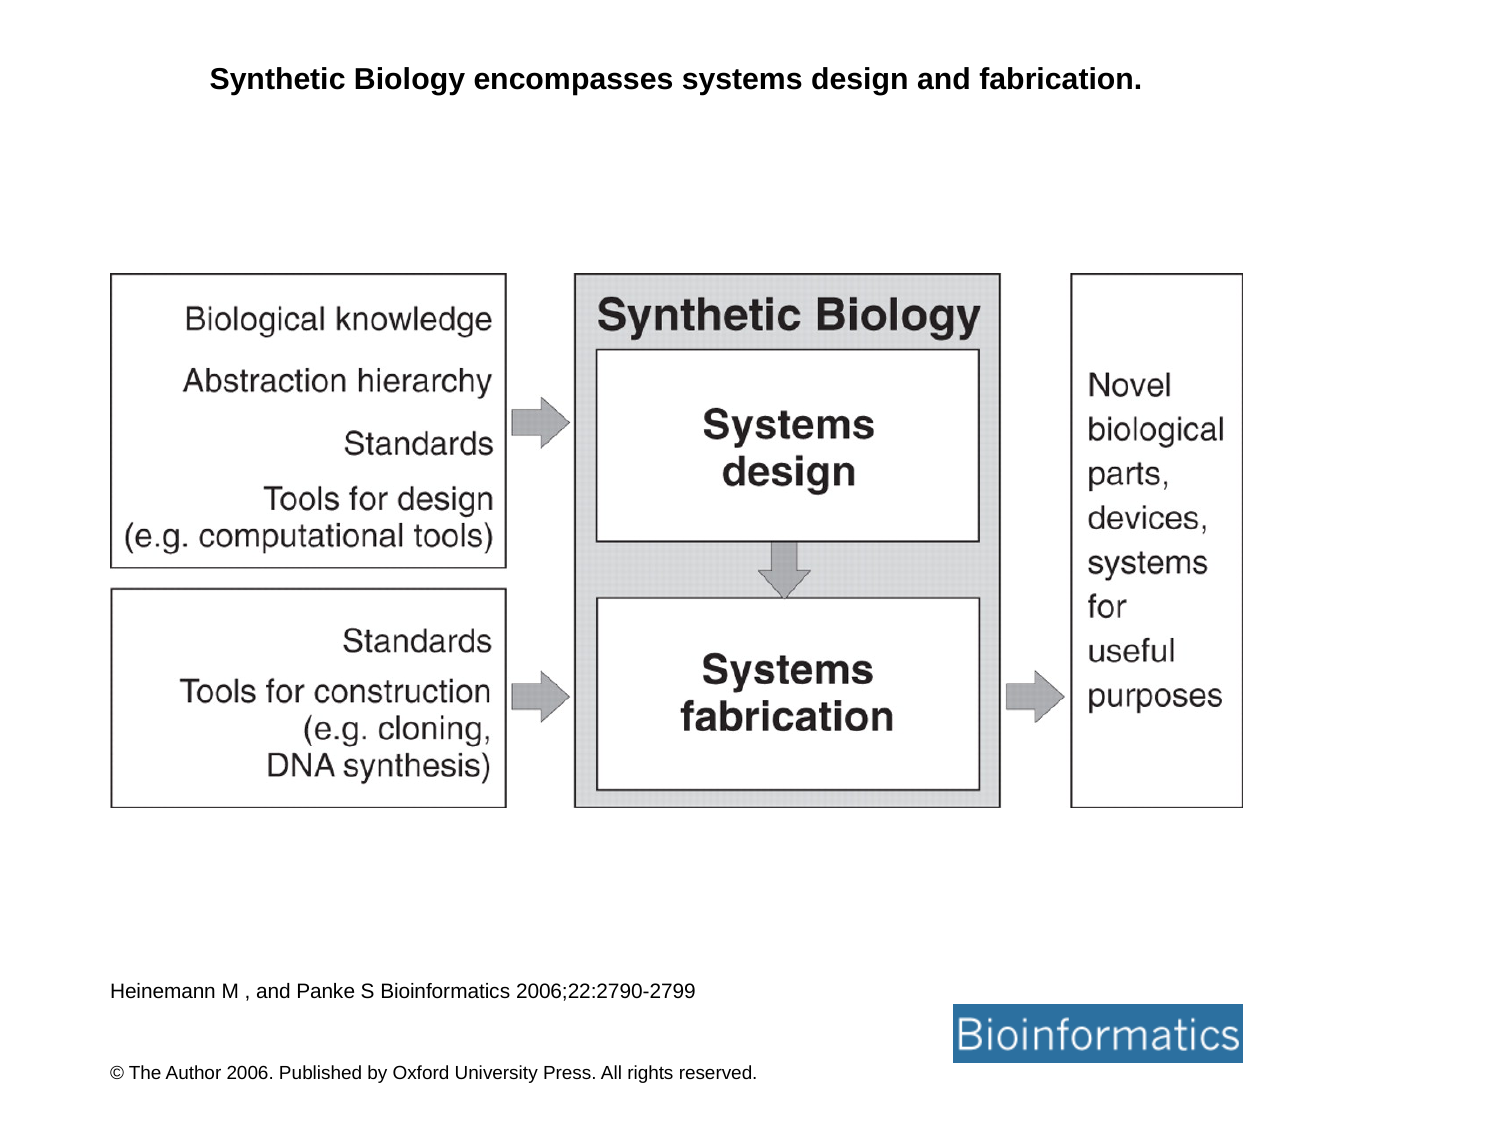

Synthetic Biology encompasses systems design and fabrication.
Heinemann M , and Panke S Bioinformatics 2006;22:2790-2799
© The Author 2006. Published by Oxford University Press. All rights reserved.